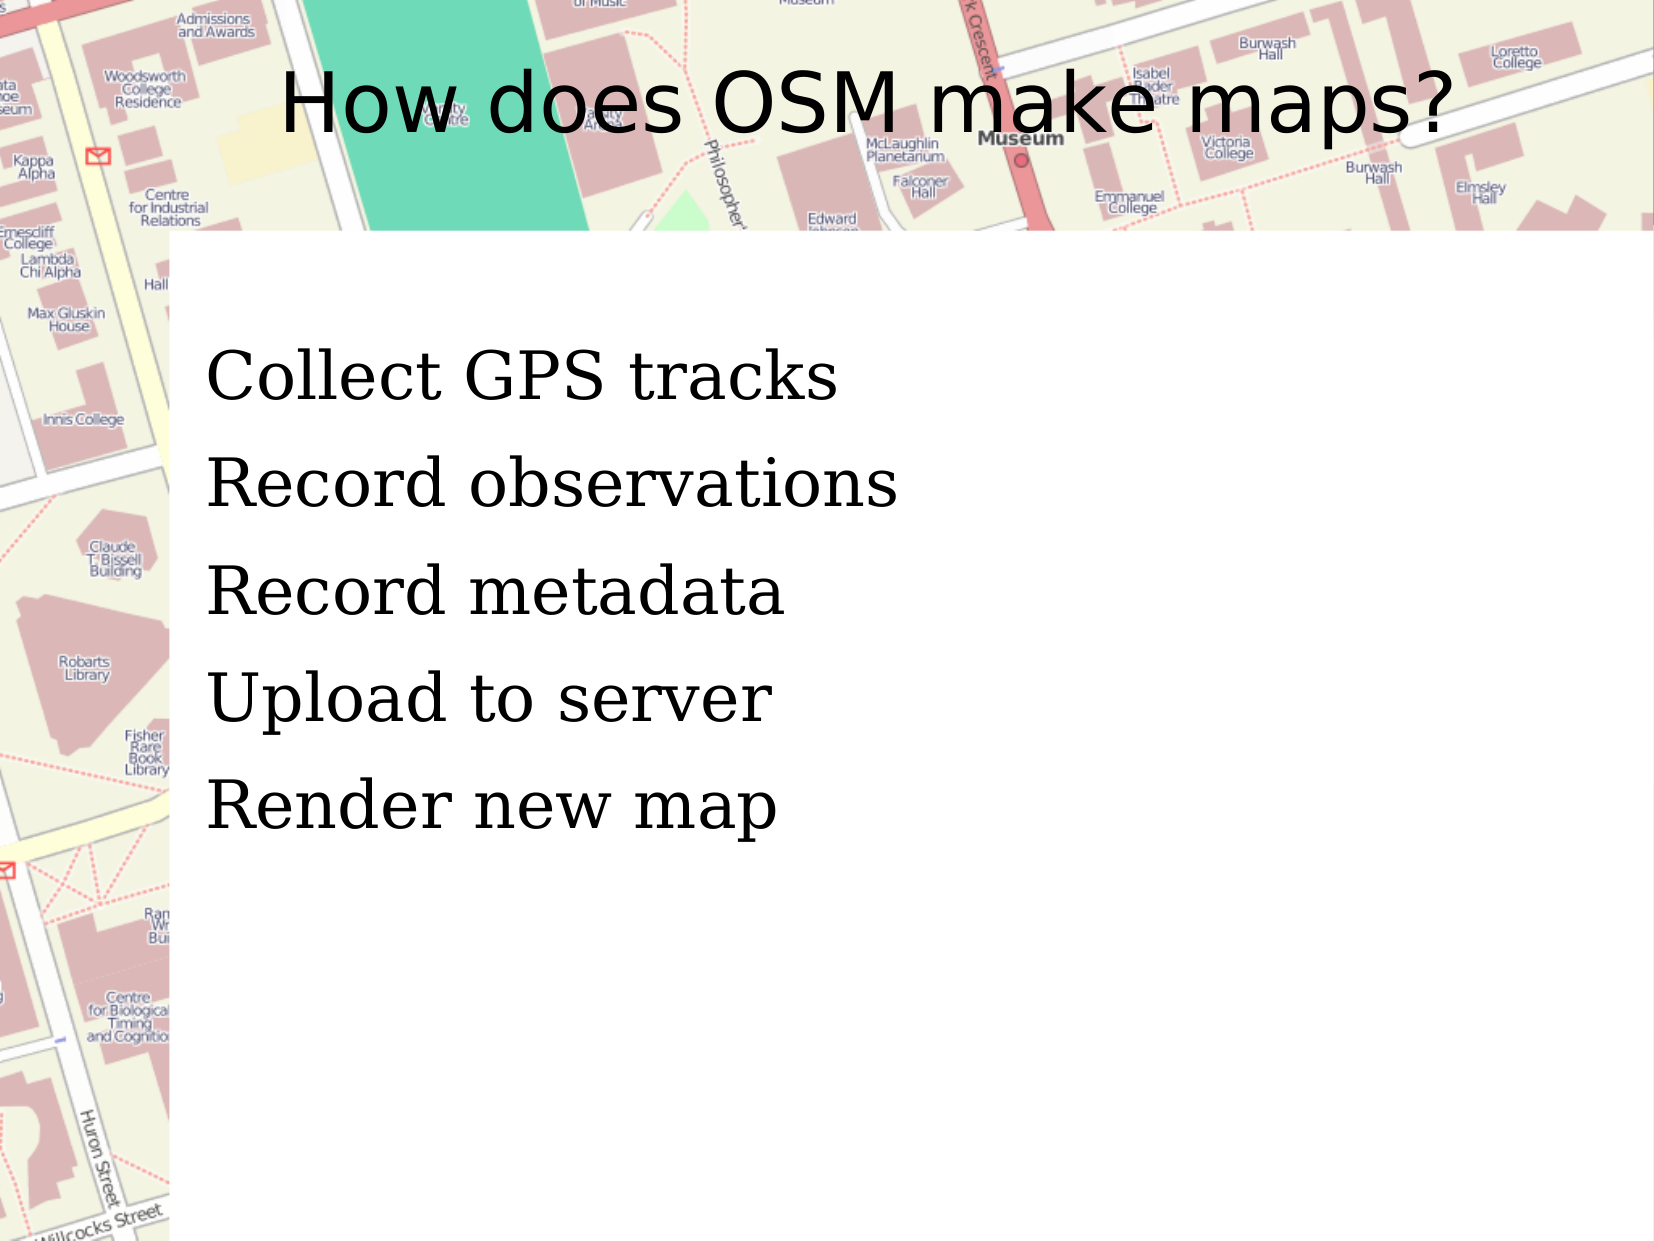

# How does OSM make maps?
Collect GPS tracks
Record observations
Record metadata
Upload to server
Render new map